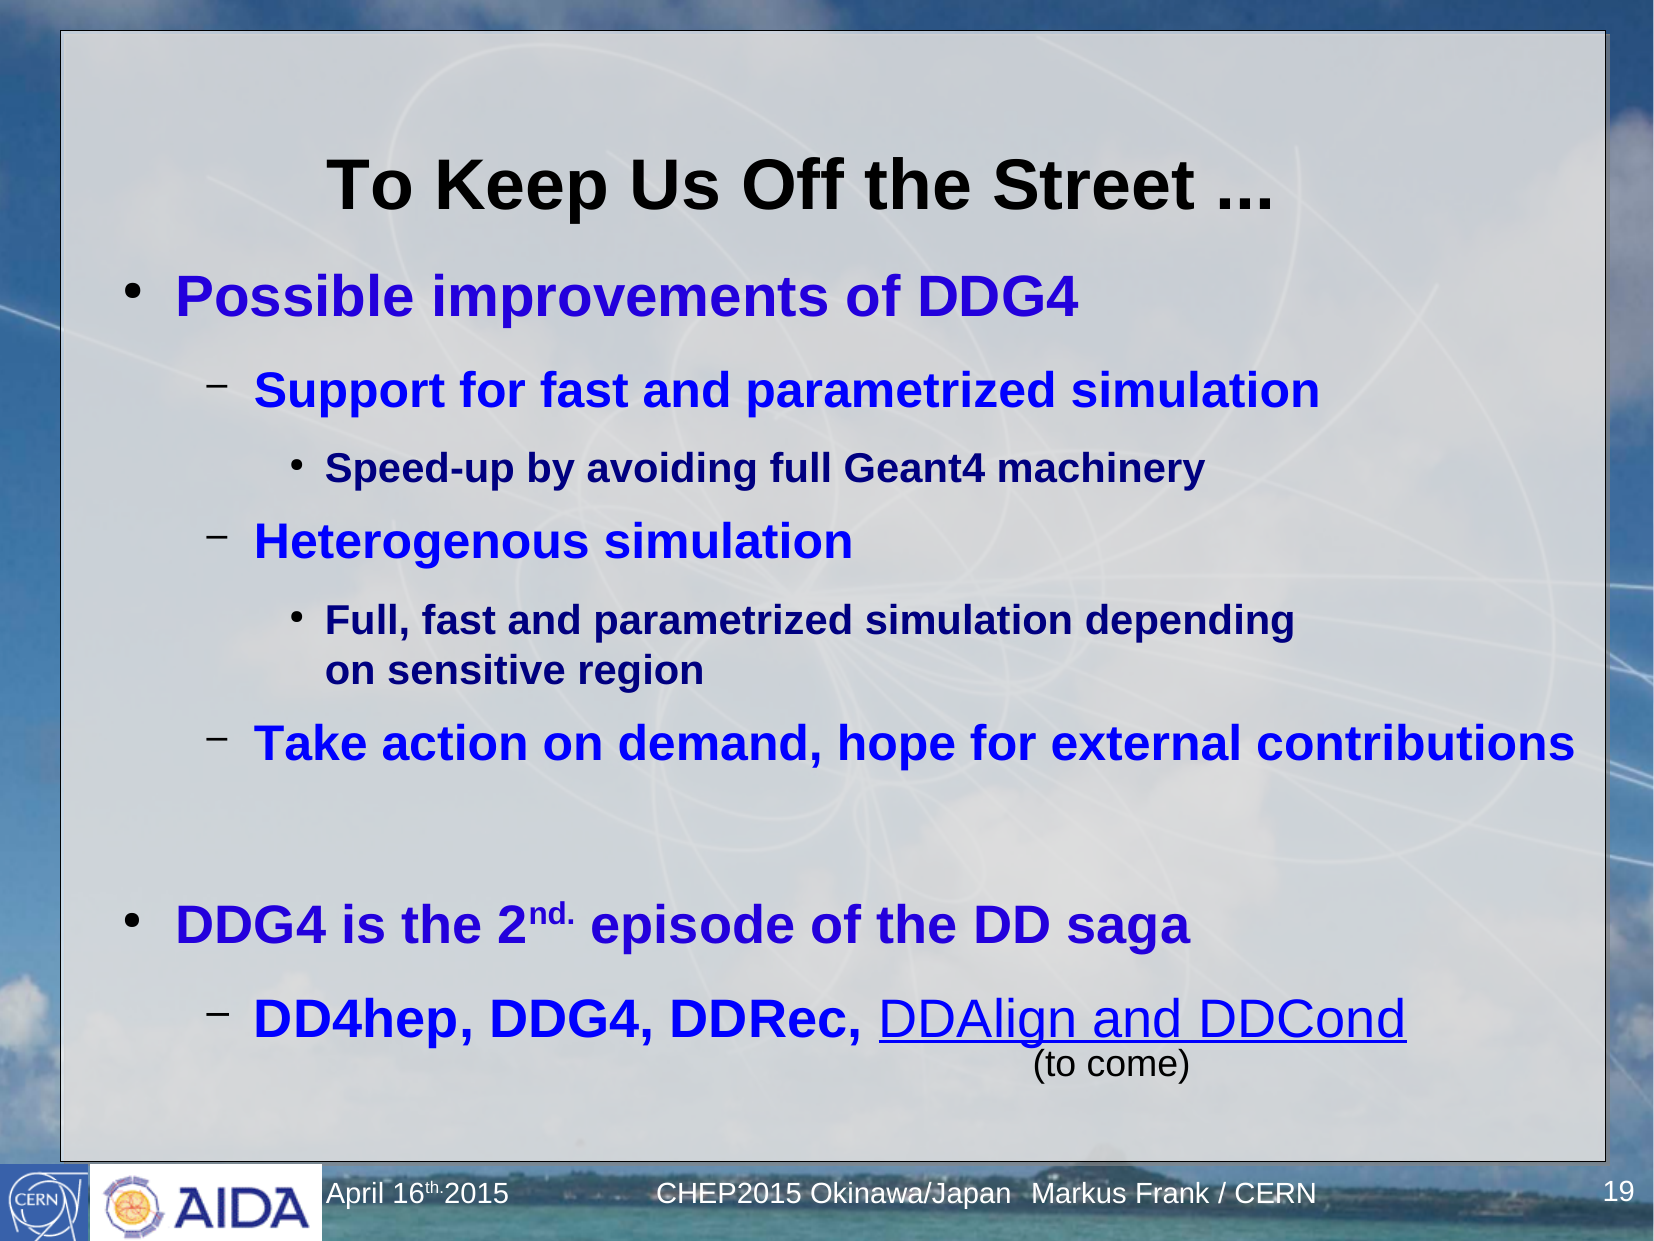

# To Keep Us Off the Street ...
Possible improvements of DDG4
Support for fast and parametrized simulation
Speed-up by avoiding full Geant4 machinery
Heterogenous simulation
Full, fast and parametrized simulation depending
on sensitive region
Take action on demand, hope for external contributions
DDG4 is the 2nd. episode of the DD saga
DD4hep, DDG4, DDRec, DDAlign and DDCond
(to come)
19
April 14th, 2013
Annual AIDA Meeting 2013 Frascati/Italy Markus Frank / CERN